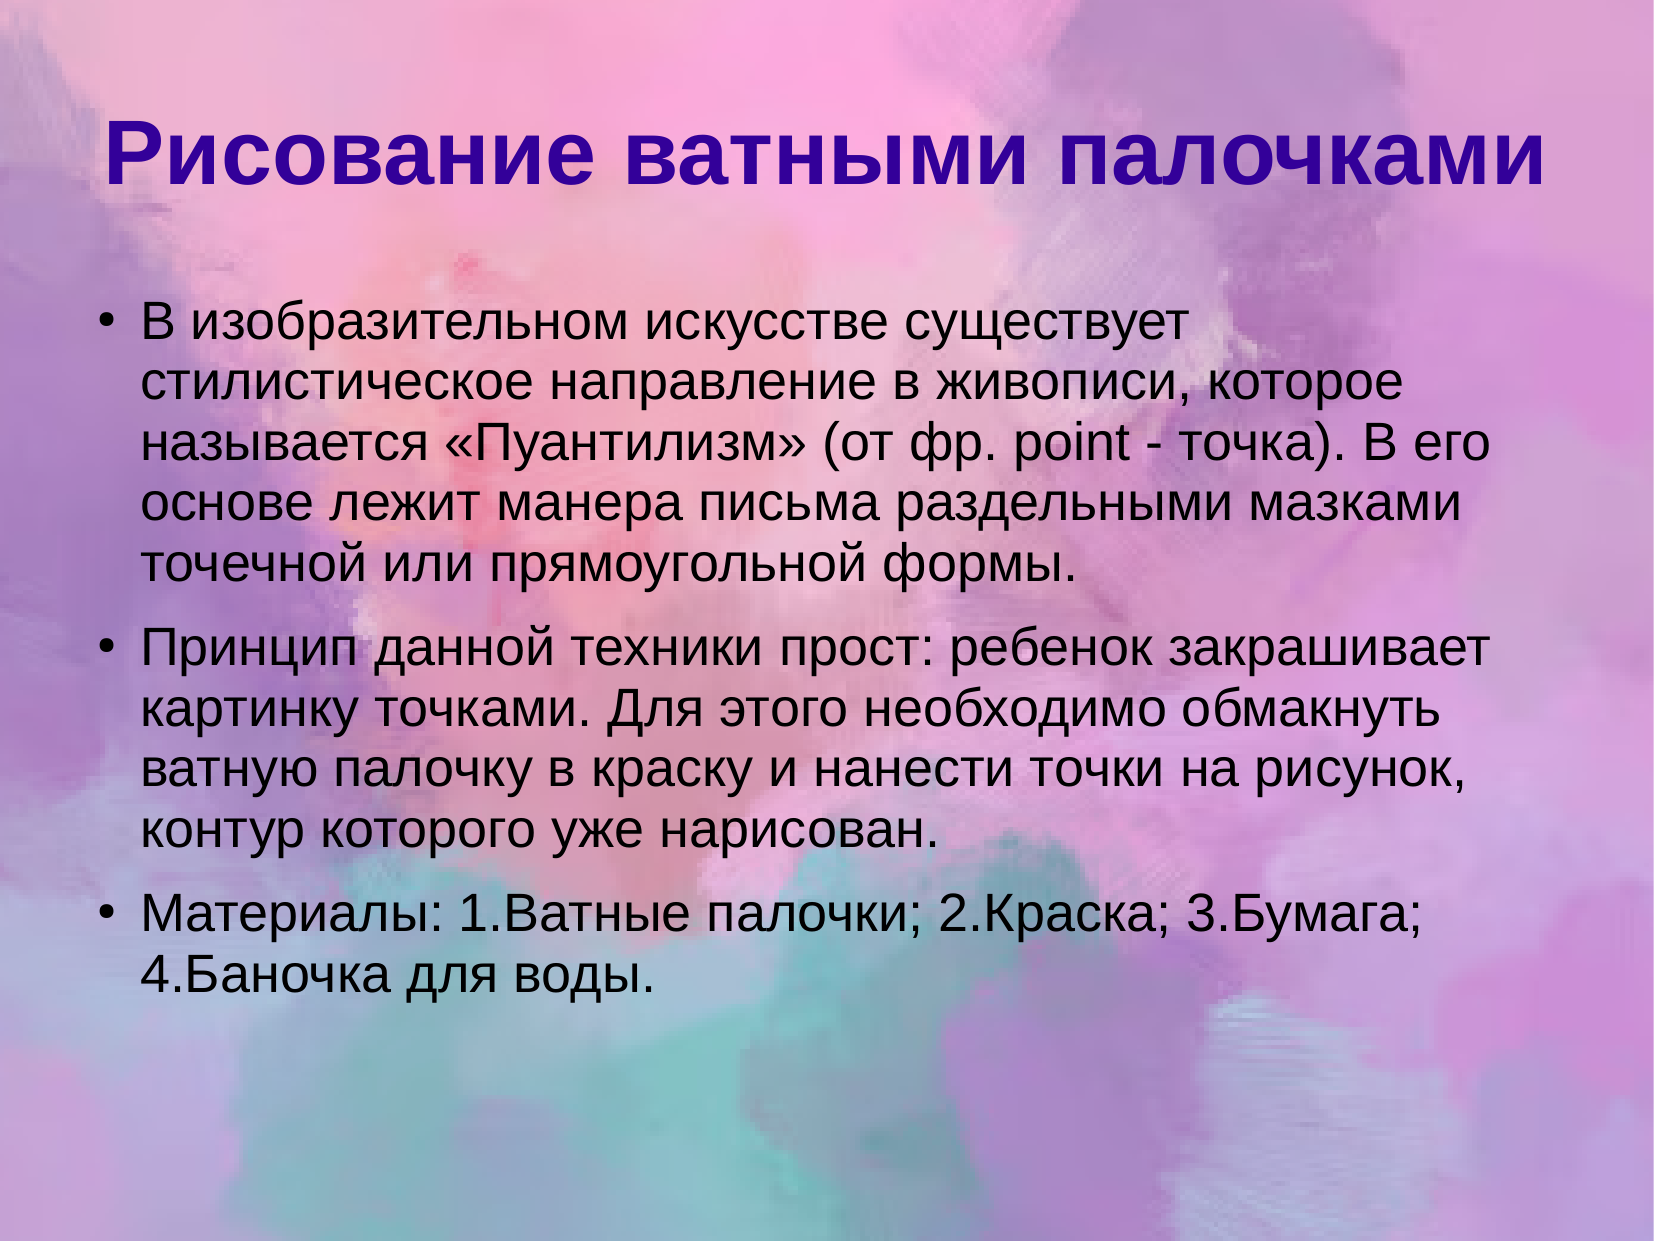

# Рисование ватными палочками
В изобразительном искусстве существует стилистическое направление в живописи, которое называется «Пуантилизм» (от фр. point - точка). В его основе лежит манера письма раздельными мазками точечной или прямоугольной формы.
Принцип данной техники прост: ребенок закрашивает картинку точками. Для этого необходимо обмакнуть ватную палочку в краску и нанести точки на рисунок, контур которого уже нарисован.
Материалы: 1.Ватные палочки; 2.Краска; 3.Бумага; 4.Баночка для воды.